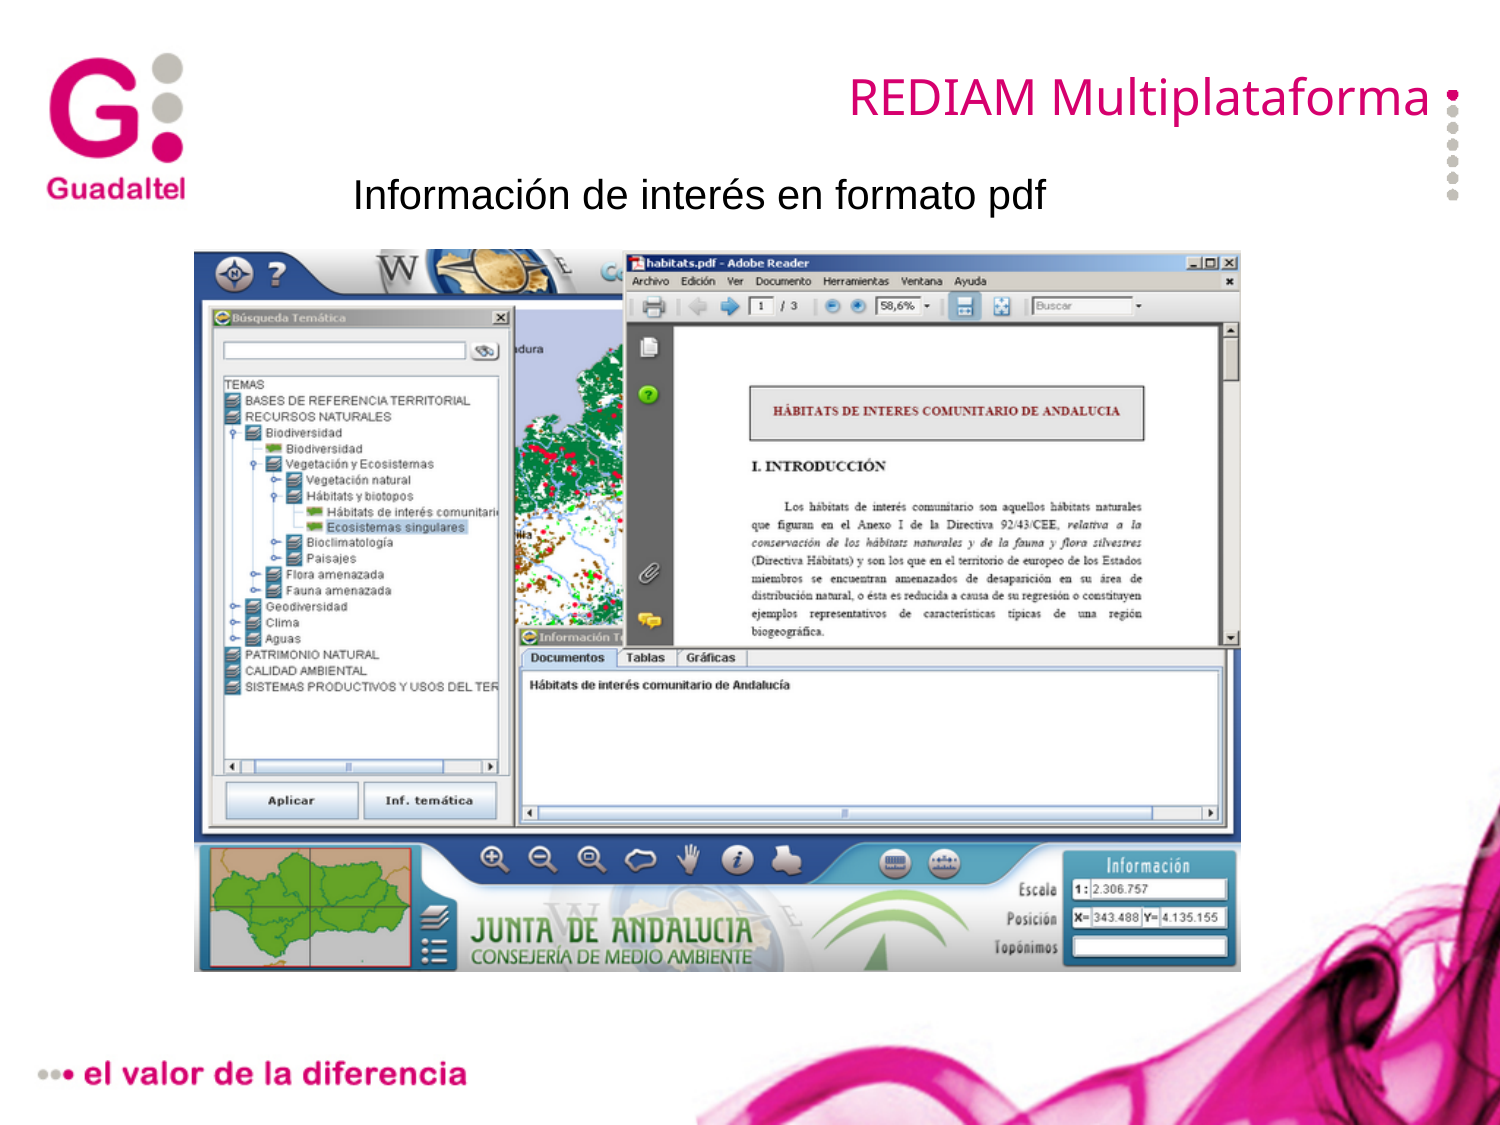

REDIAM Multiplataforma
Información de interés en formato pdf